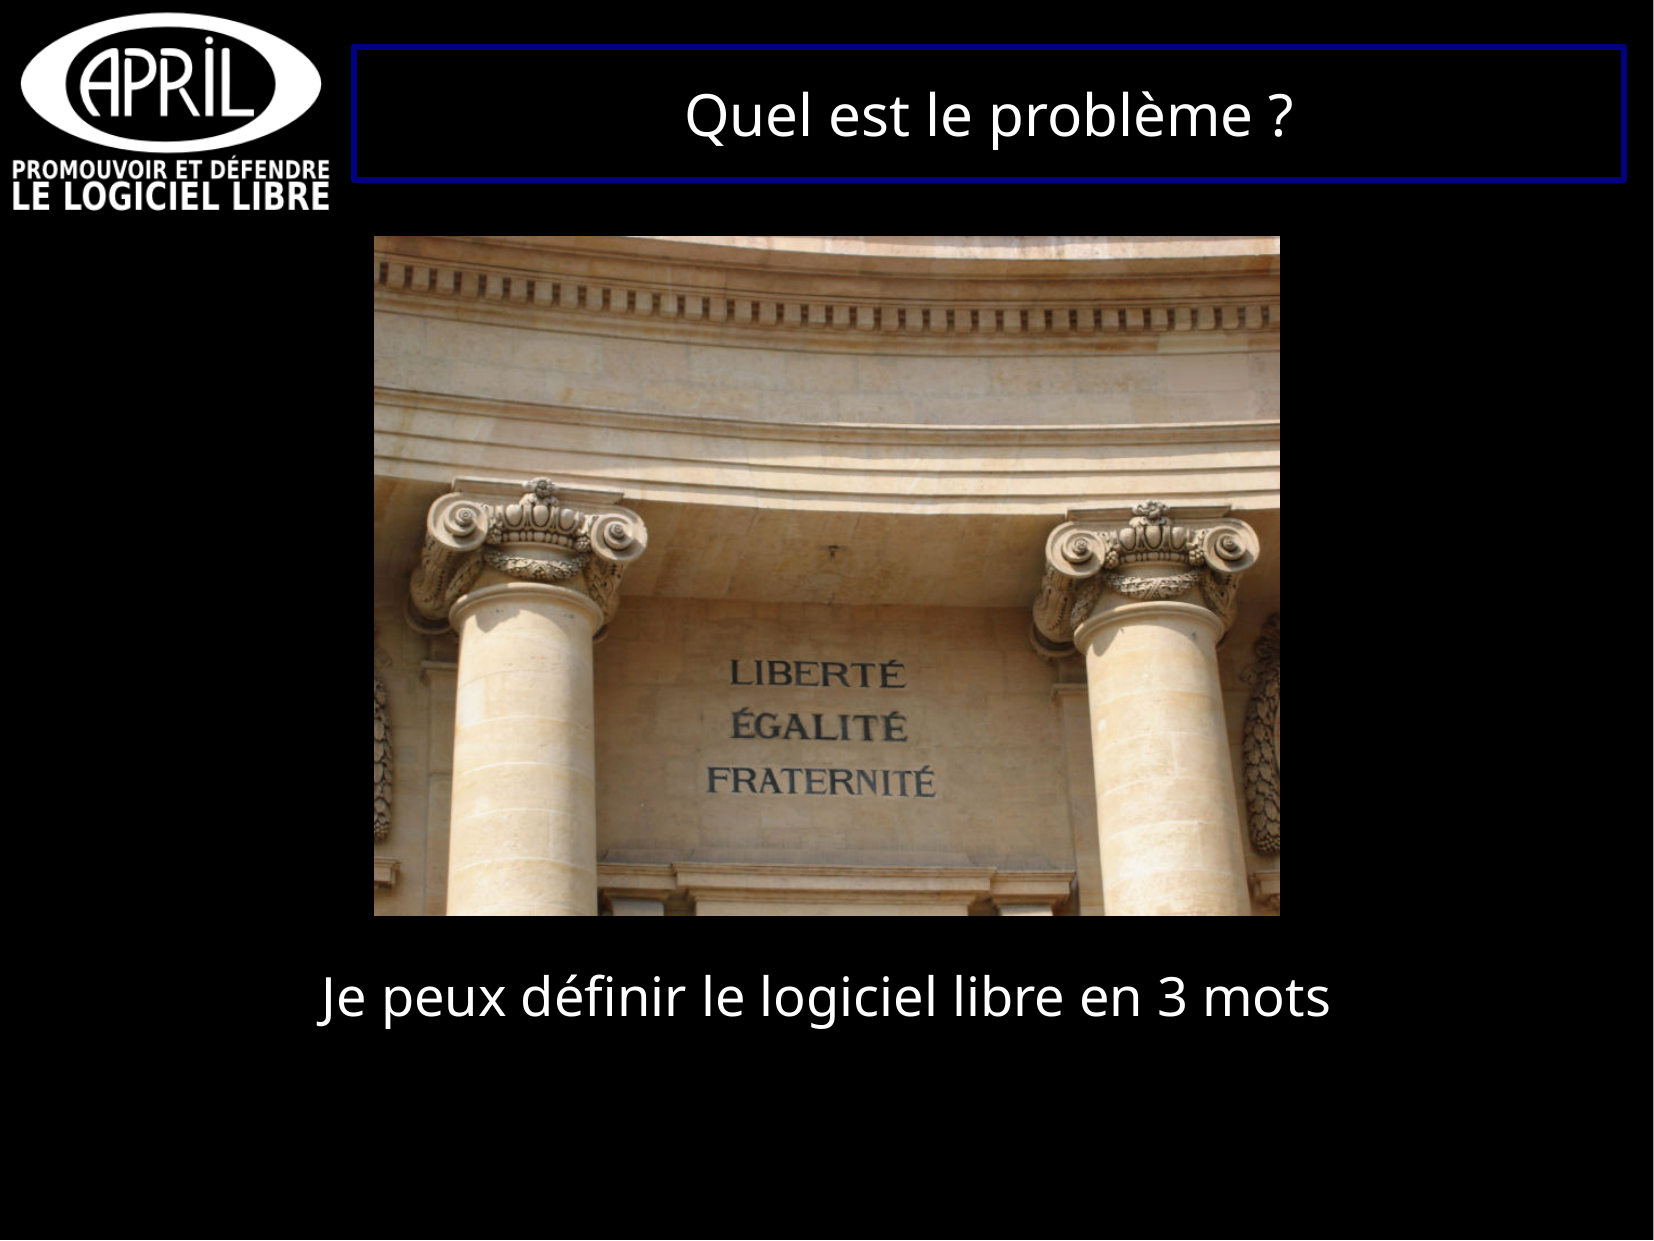

# Quel est le problème ?
Je peux définir le logiciel libre en 3 mots